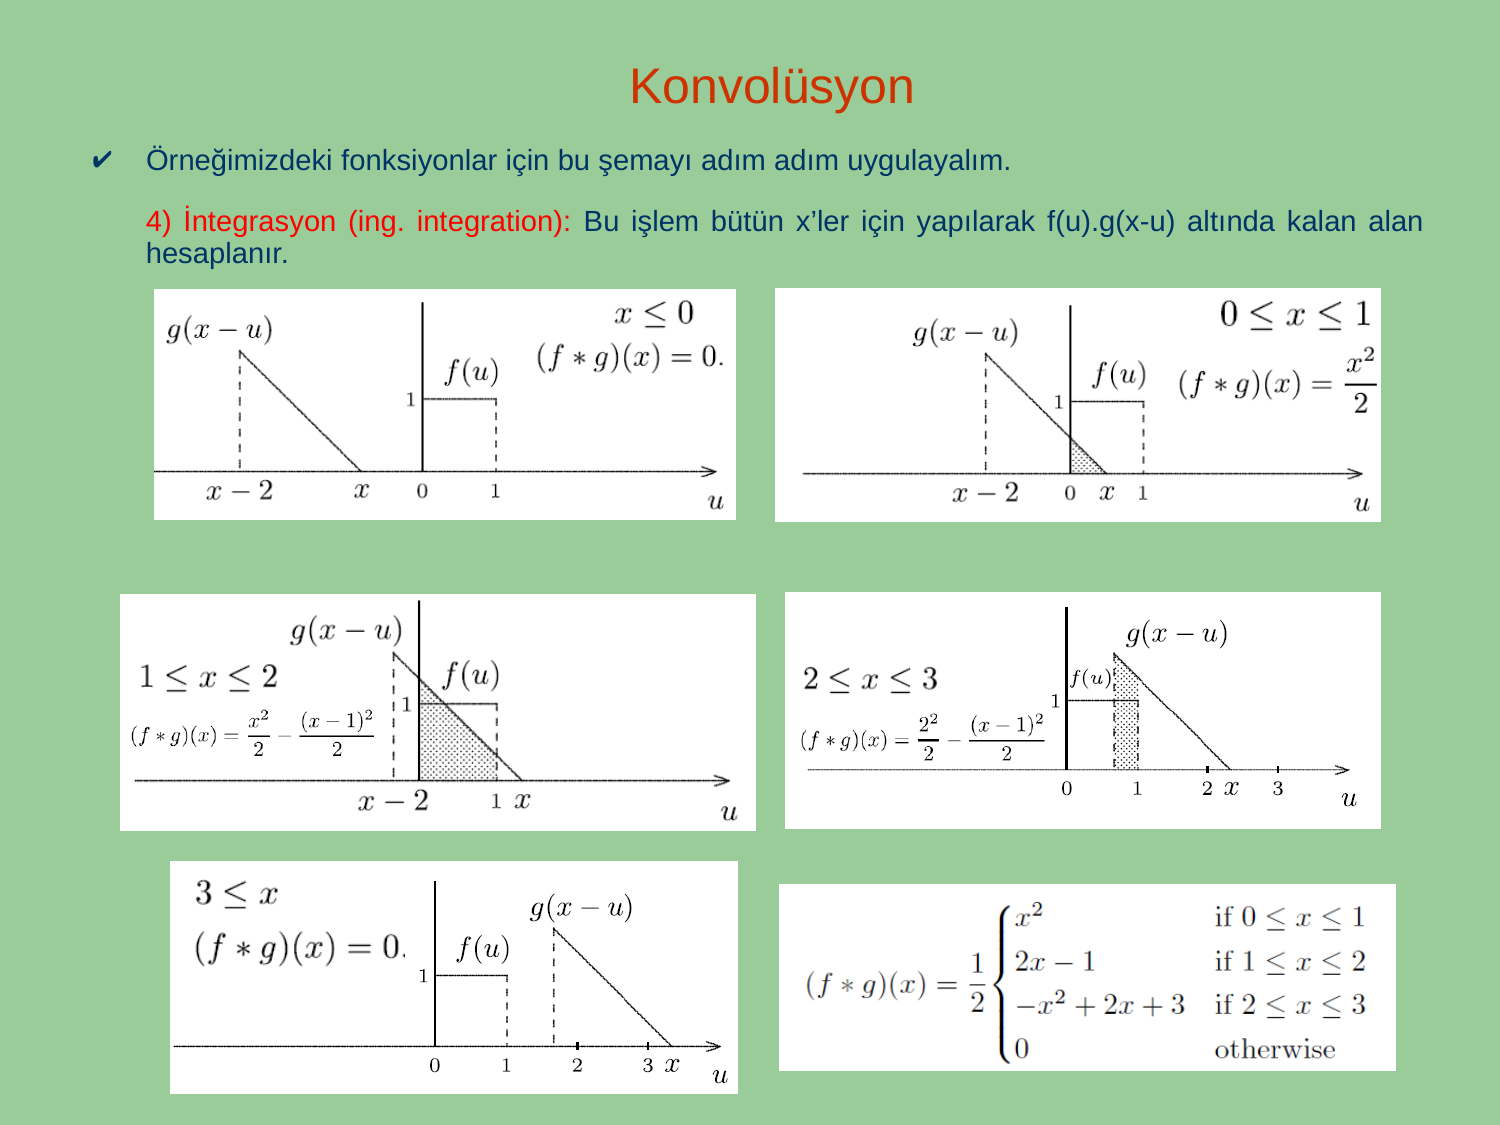

# Konvolüsyon
Örneğimizdeki fonksiyonlar için bu şemayı adım adım uygulayalım.
4) İntegrasyon (ing. integration): Bu işlem bütün x’ler için yapılarak f(u).g(x-u) altında kalan alan hesaplanır.